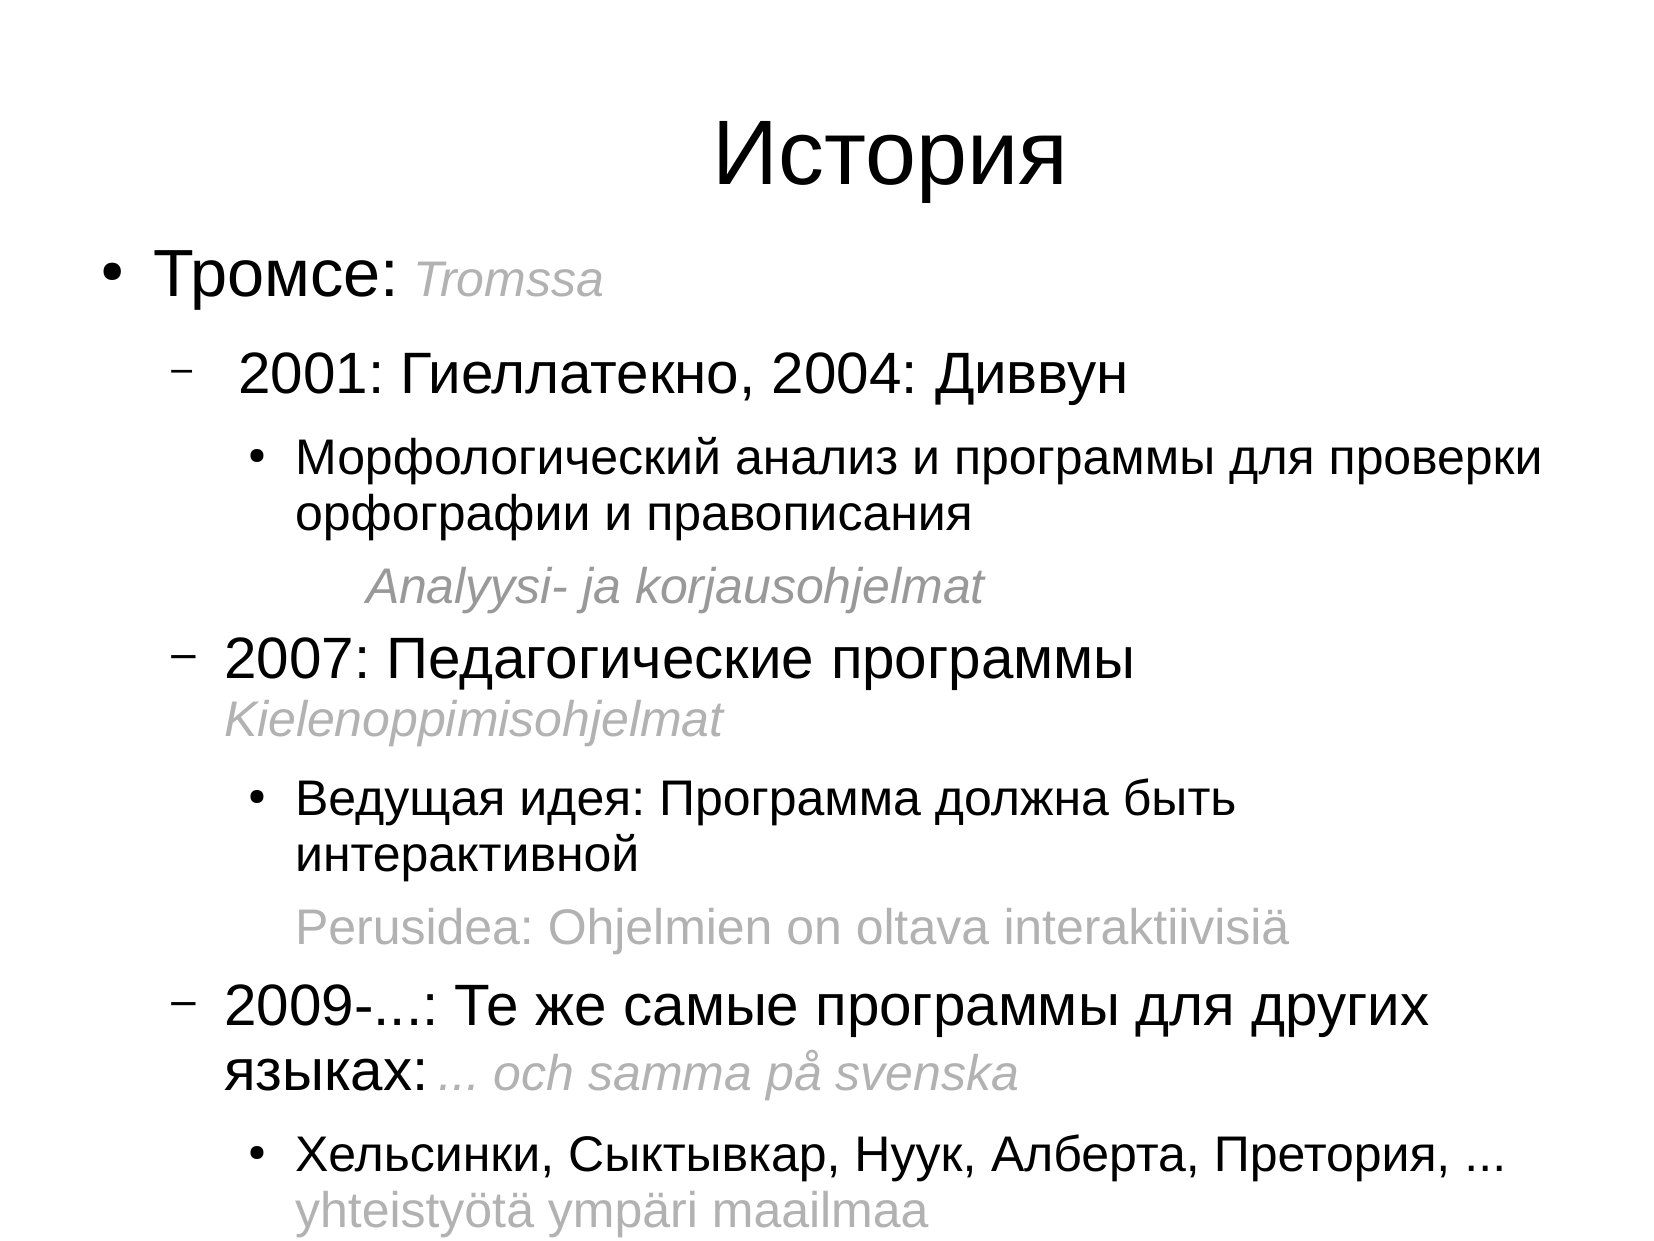

# История
Тромсе: Tromssa
 2001: Гиеллатекно, 2004: Диввун
Морфологический анализ и программы для проверки орфографии и правописания
Analyysi- ja korjausohjelmat
2007: Педагогические программы Kielenoppimisohjelmat
Ведущая идея: Программа должна быть интерактивной
Perusidea: Ohjelmien on oltava interaktiivisiä
2009-...: Те же самые программы для других языках: ... och samma på svenska
Хельсинки, Сыктывкар, Нуук, Алберта, Претория, ... yhteistyötä ympäri maailmaa